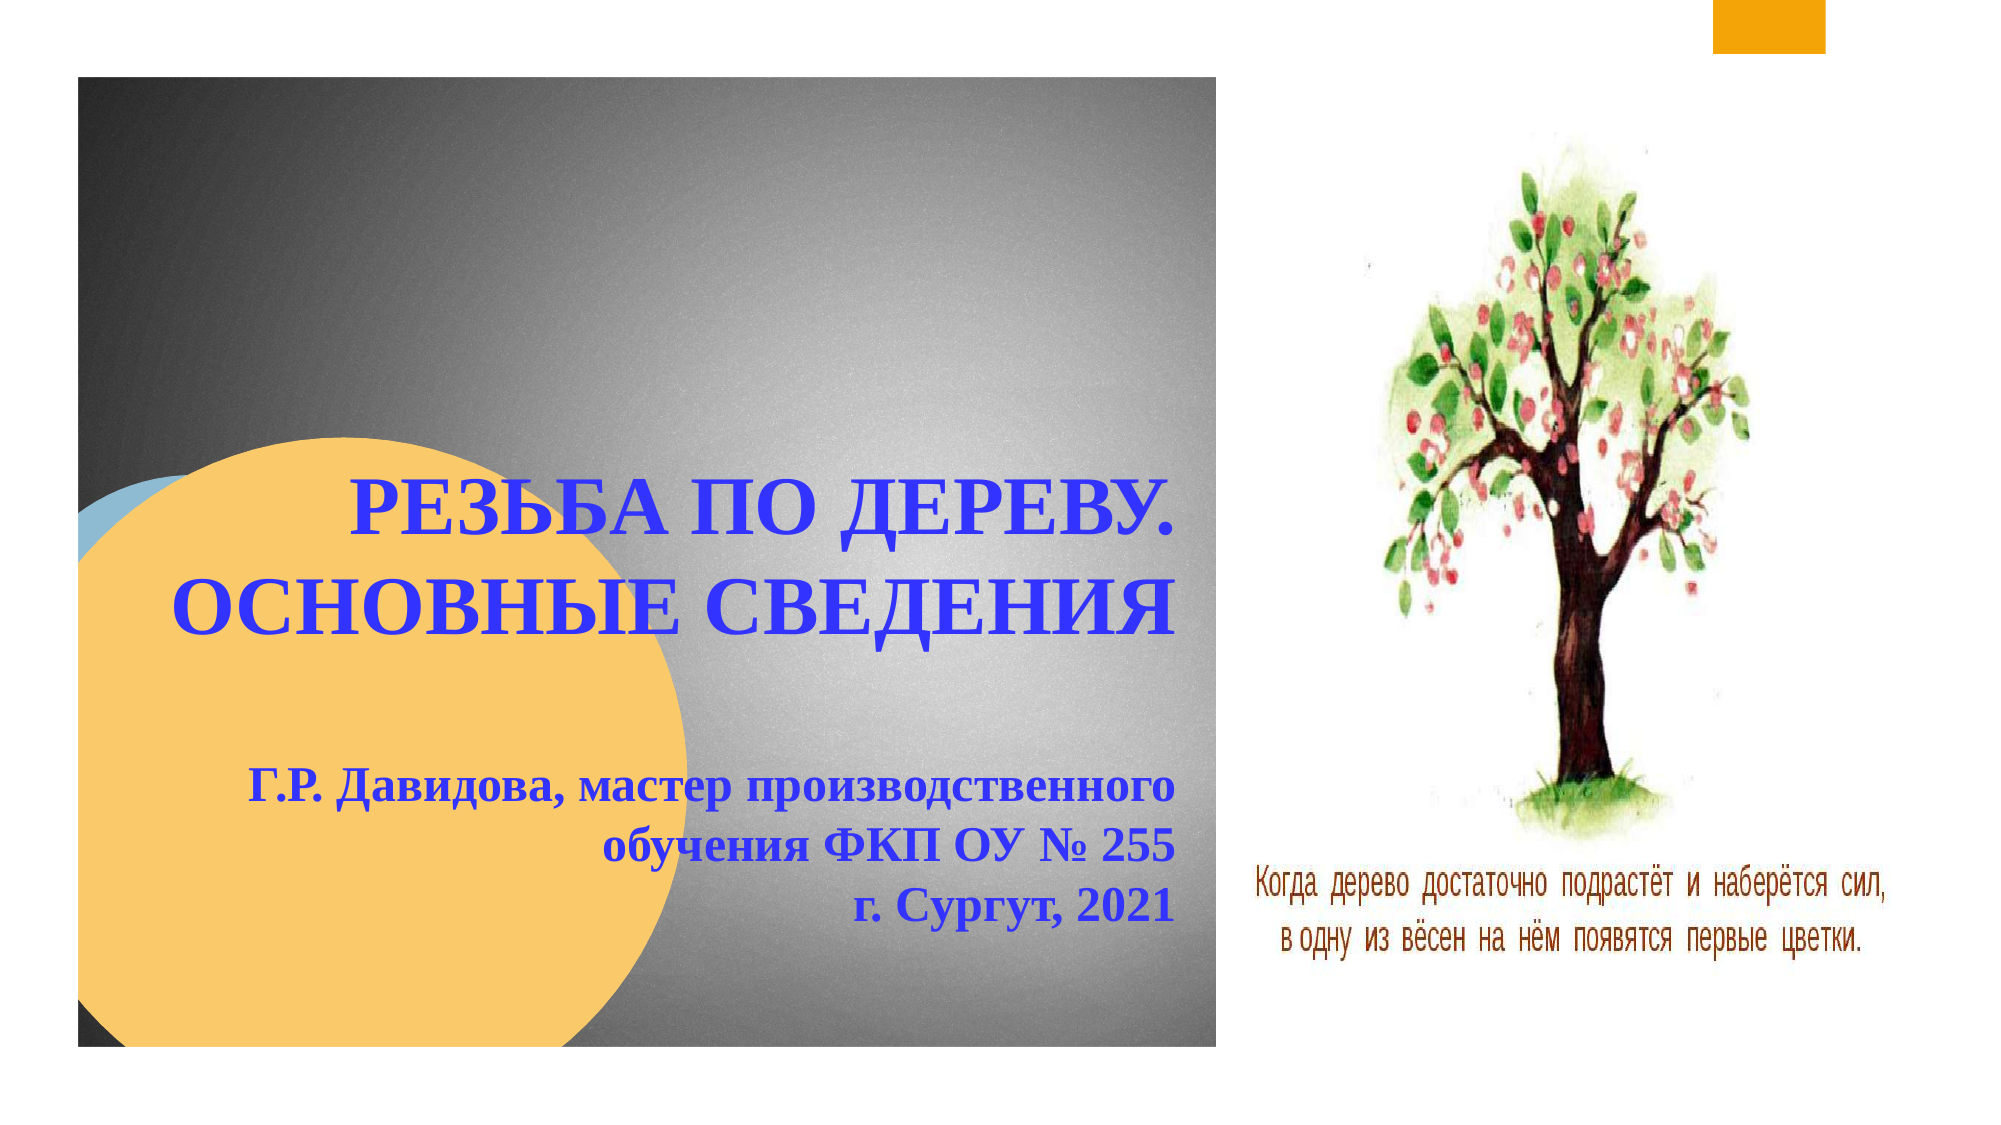

# РЕЗЬБА ПО ДЕРЕВУ. ОСНОВНЫЕ СВЕДЕНИЯ Г.Р. Давидова, мастер производственного обучения ФКП ОУ № 255 г. Сургут, 2021